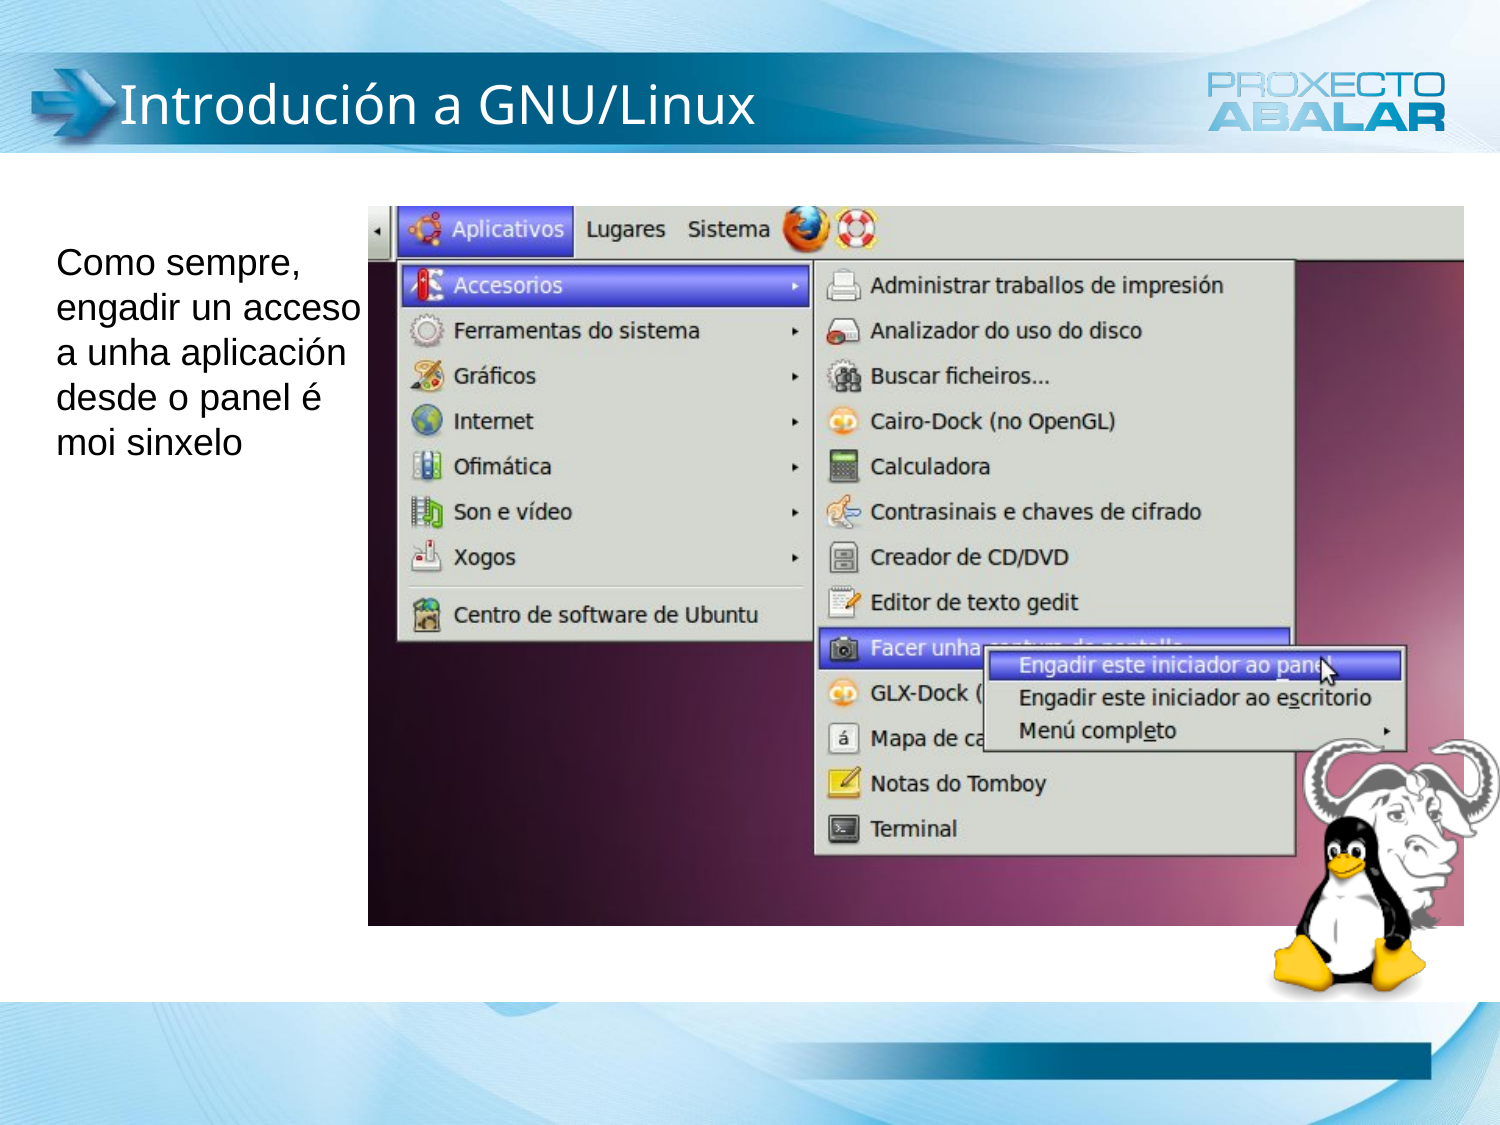

Introdución a GNU/Linux
Como sempre, engadir un acceso a unha aplicación desde o panel é moi sinxelo